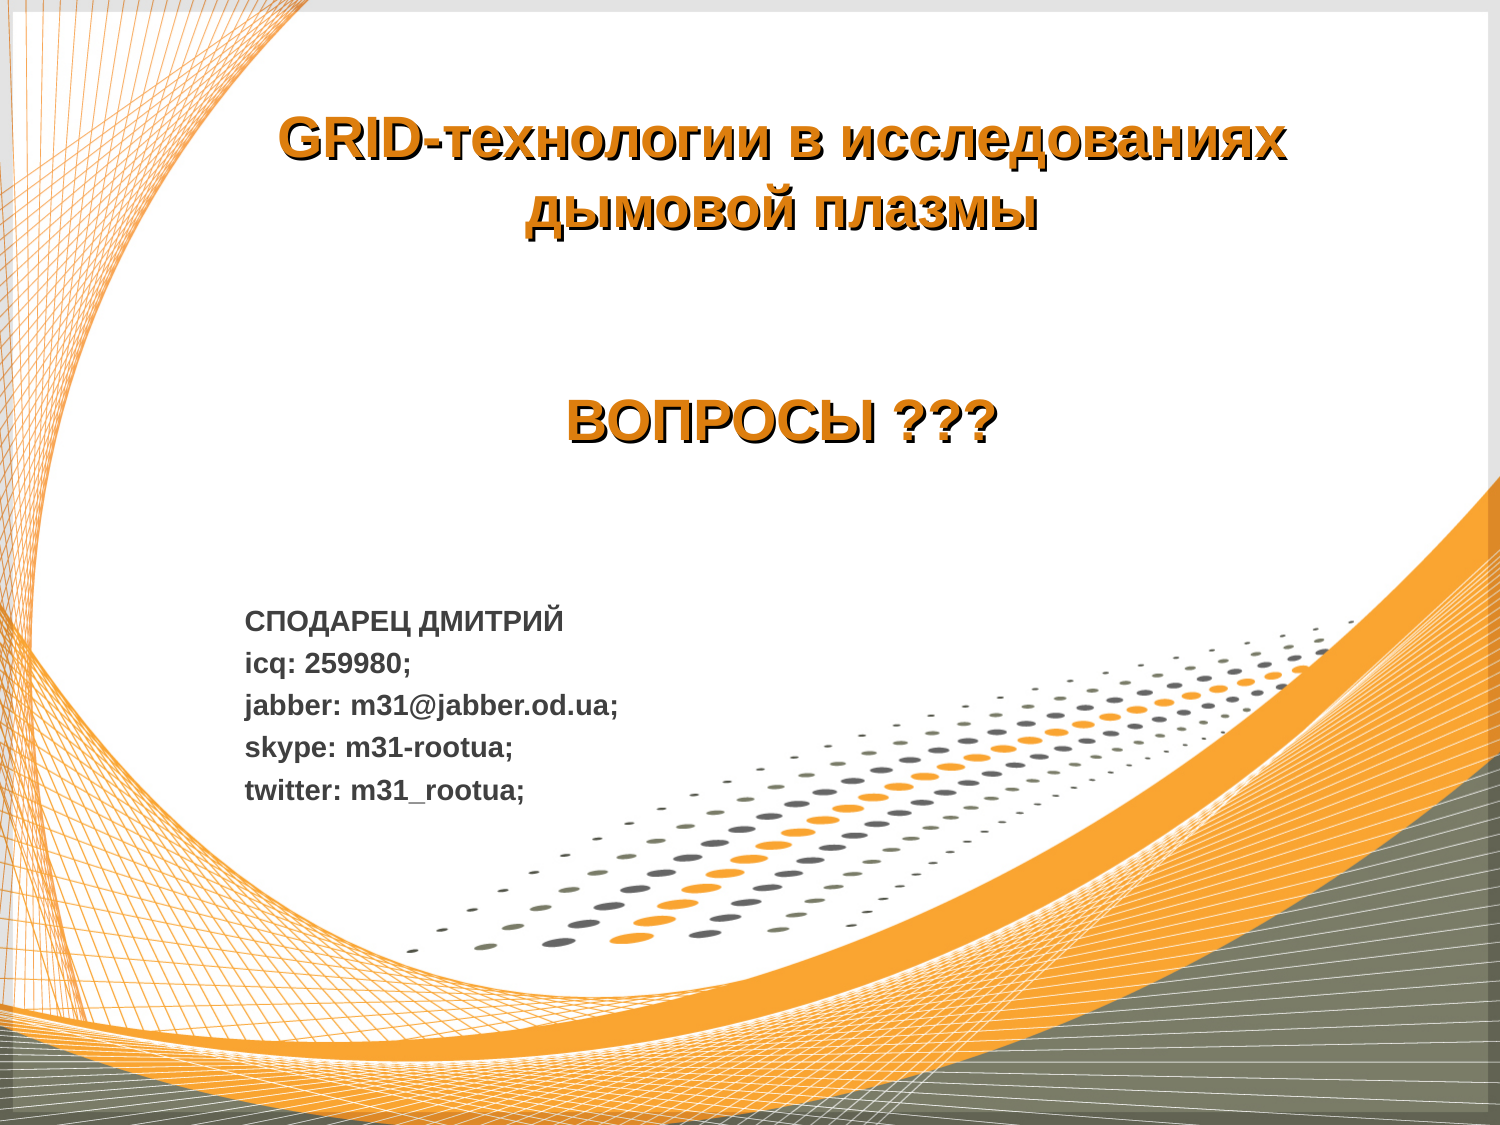

# GRID-технологии в исследованиях дымовой плазмы
ВОПРОСЫ ???
СПОДАРЕЦ ДМИТРИЙ
icq: 259980;
jabber: m31@jabber.od.ua;
skype: m31-rootua;
twitter: m31_rootua;